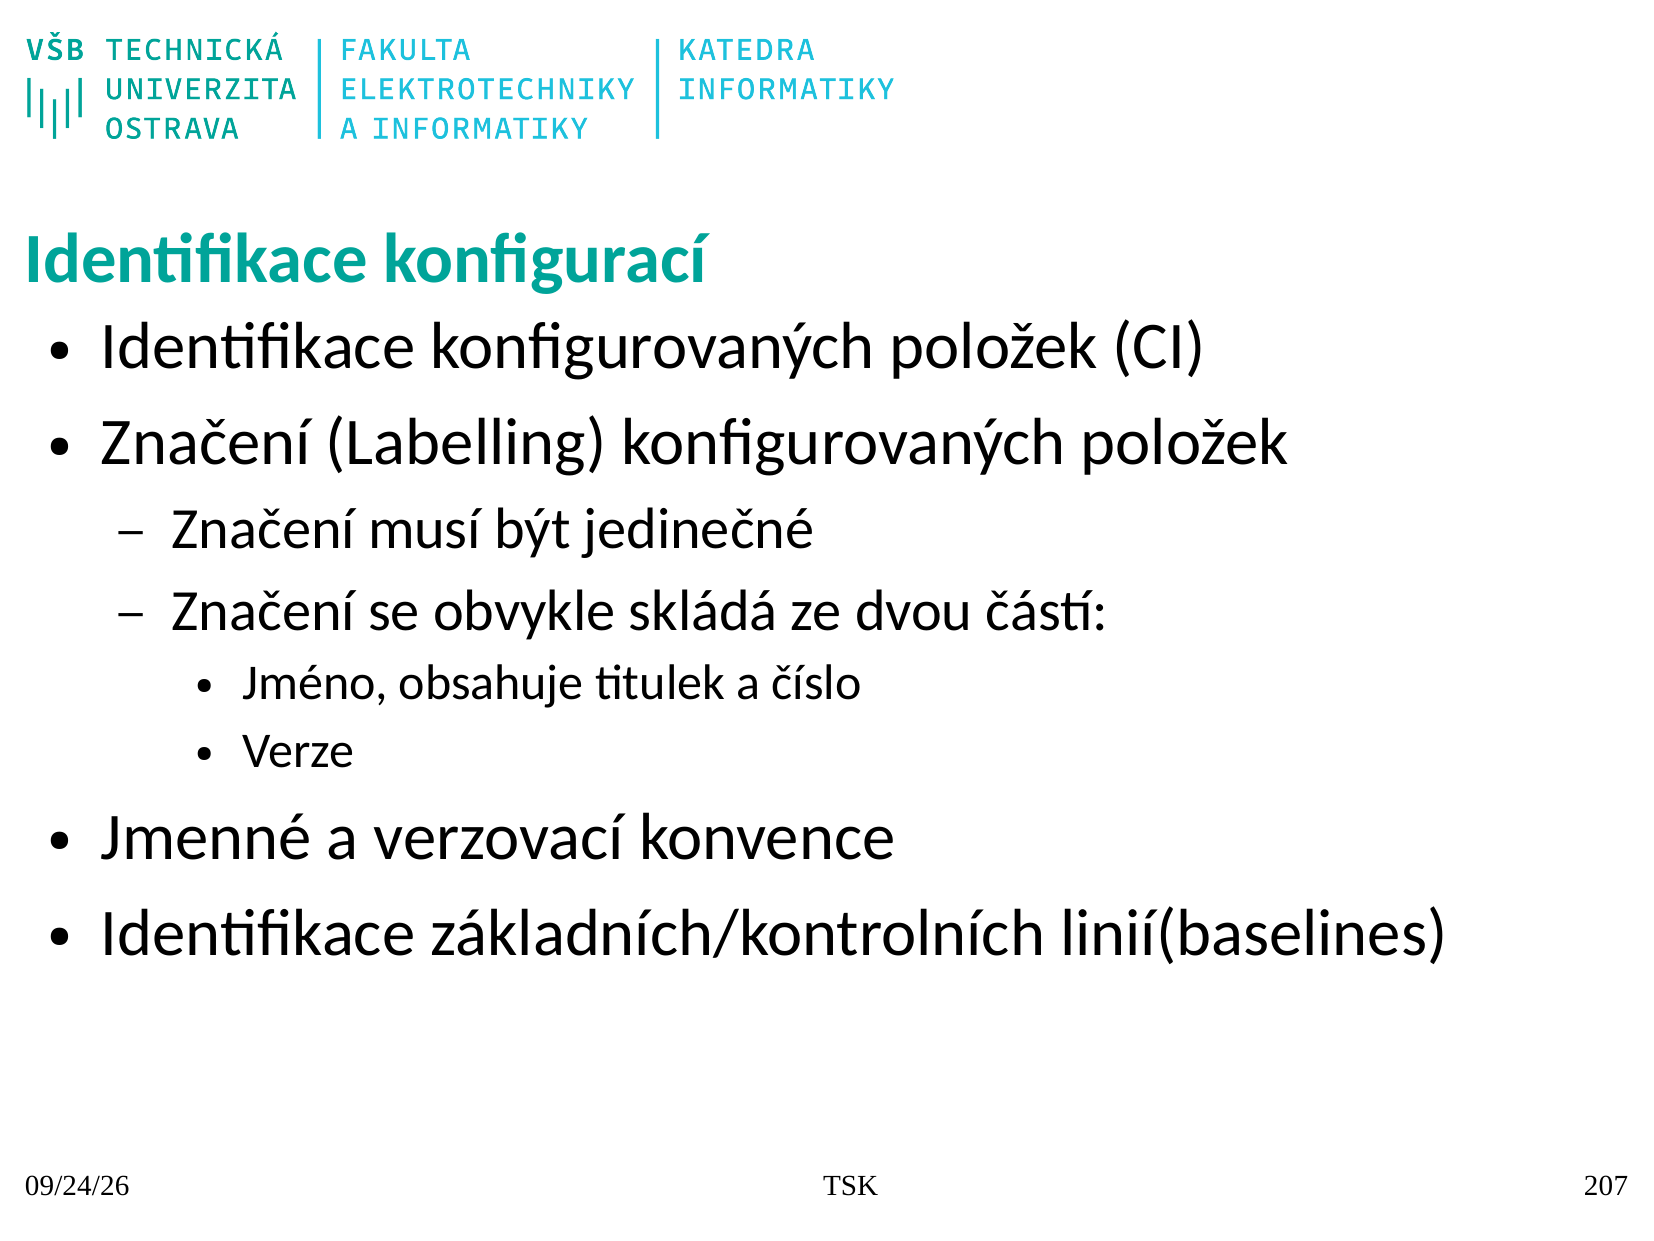

# Identifikace konfigurací
Identifikace konfigurovaných položek (CI)
Značení (Labelling) konfigurovaných položek
Značení musí být jedinečné
Značení se obvykle skládá ze dvou částí:
Jméno, obsahuje titulek a číslo
Verze
Jmenné a verzovací konvence
Identifikace základních/kontrolních linií(baselines)
TSK
207